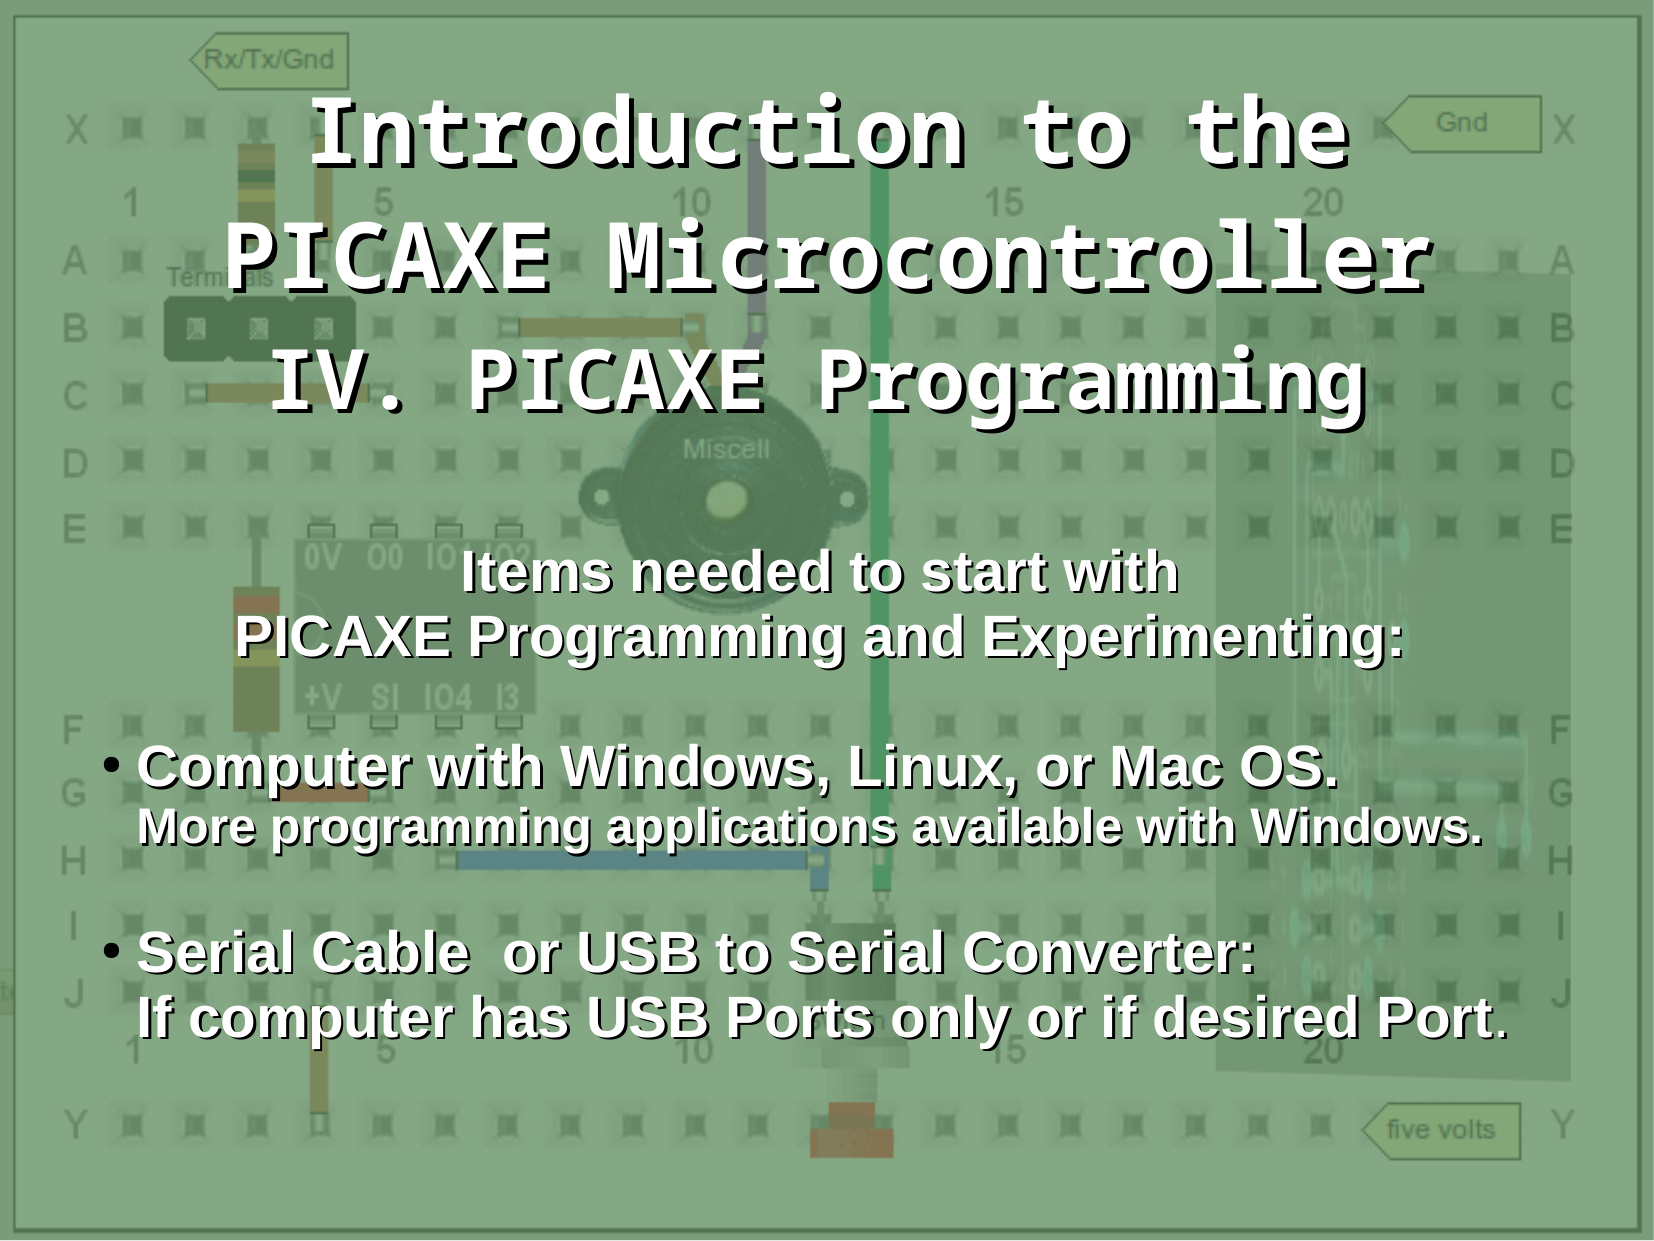

# Introduction to the PICAXE Microcontroller
IV. PICAXE Programming
Items needed to start with
PICAXE Programming and Experimenting:
Computer with Windows, Linux, or Mac OS.
More programming applications available with Windows.
Serial Cable or USB to Serial Converter:
If computer has USB Ports only or if desired Port.